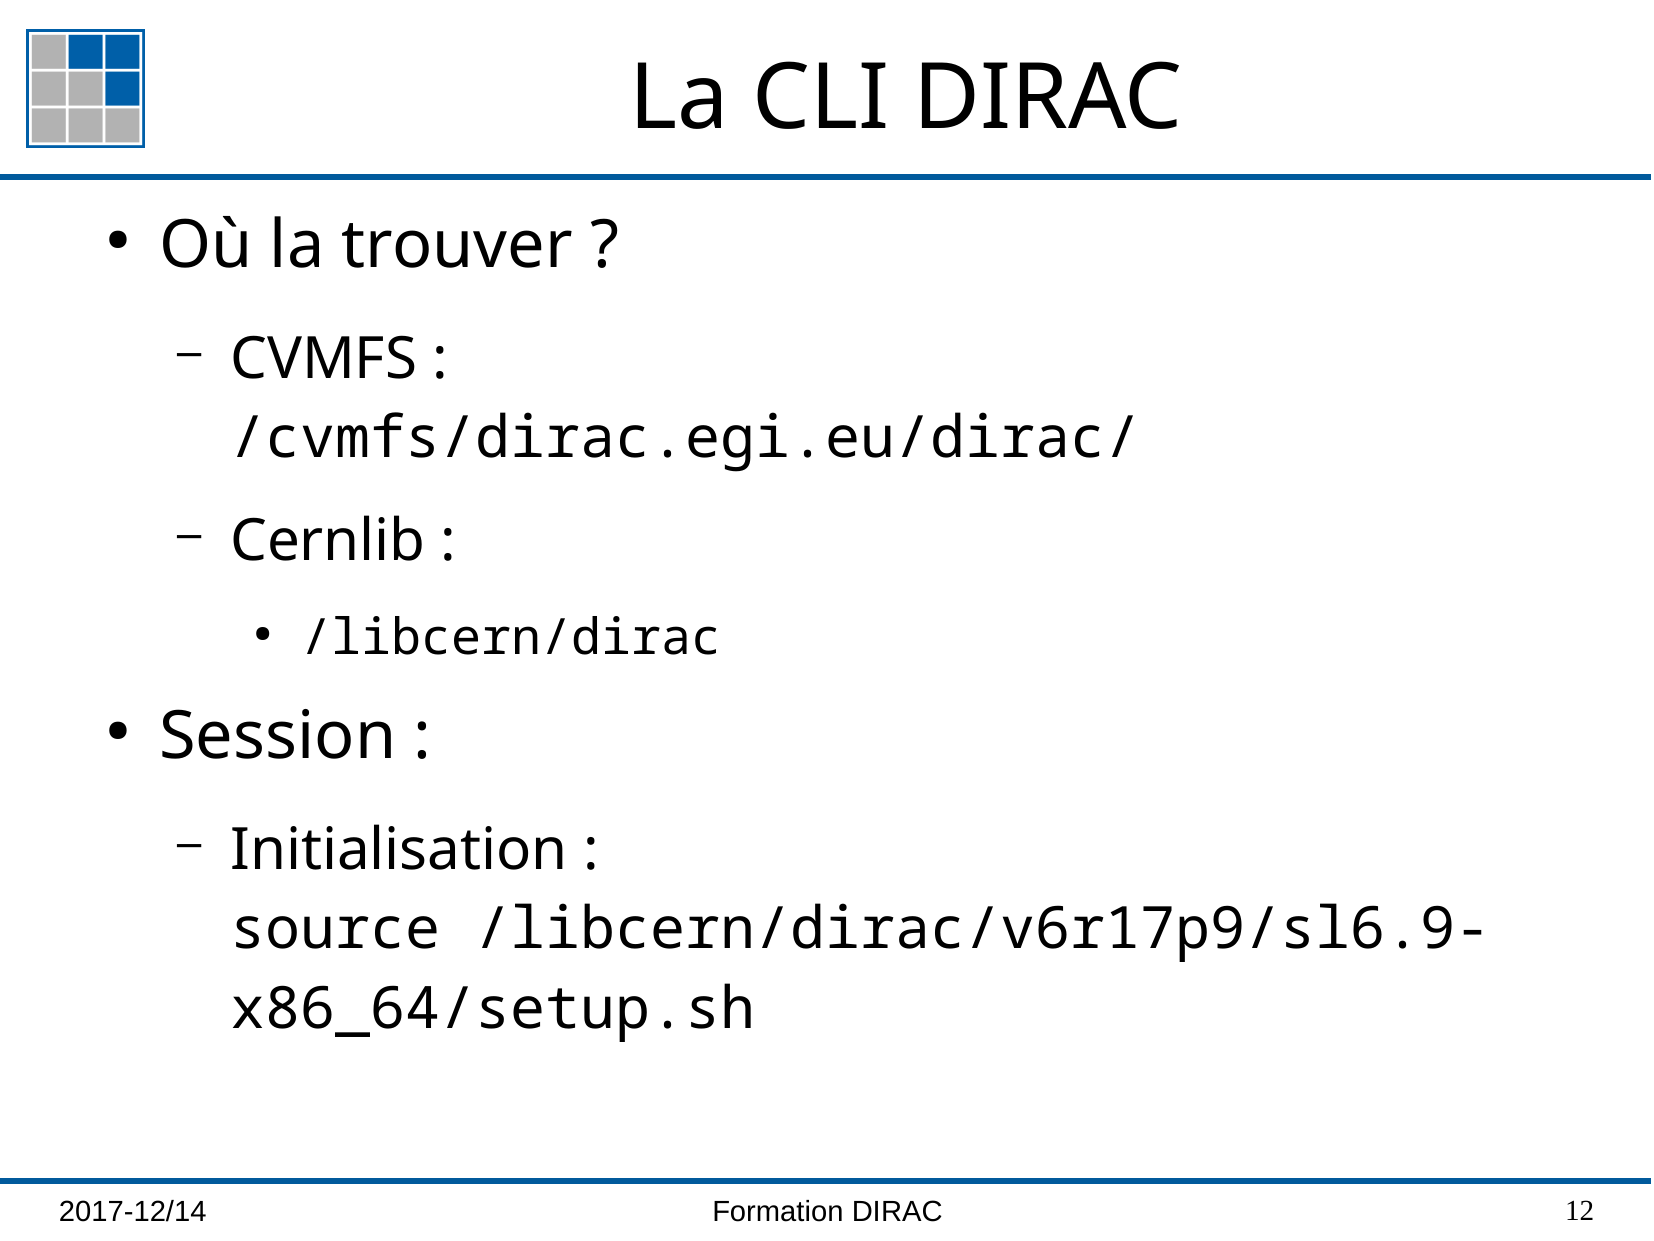

# La CLI DIRAC
Où la trouver ?
CVMFS :
/cvmfs/dirac.egi.eu/dirac/
Cernlib :
/libcern/dirac
Session :
Initialisation :
source /libcern/dirac/v6r17p9/sl6.9-x86_64/setup.sh
March 2017
BELLE 2 - LAL